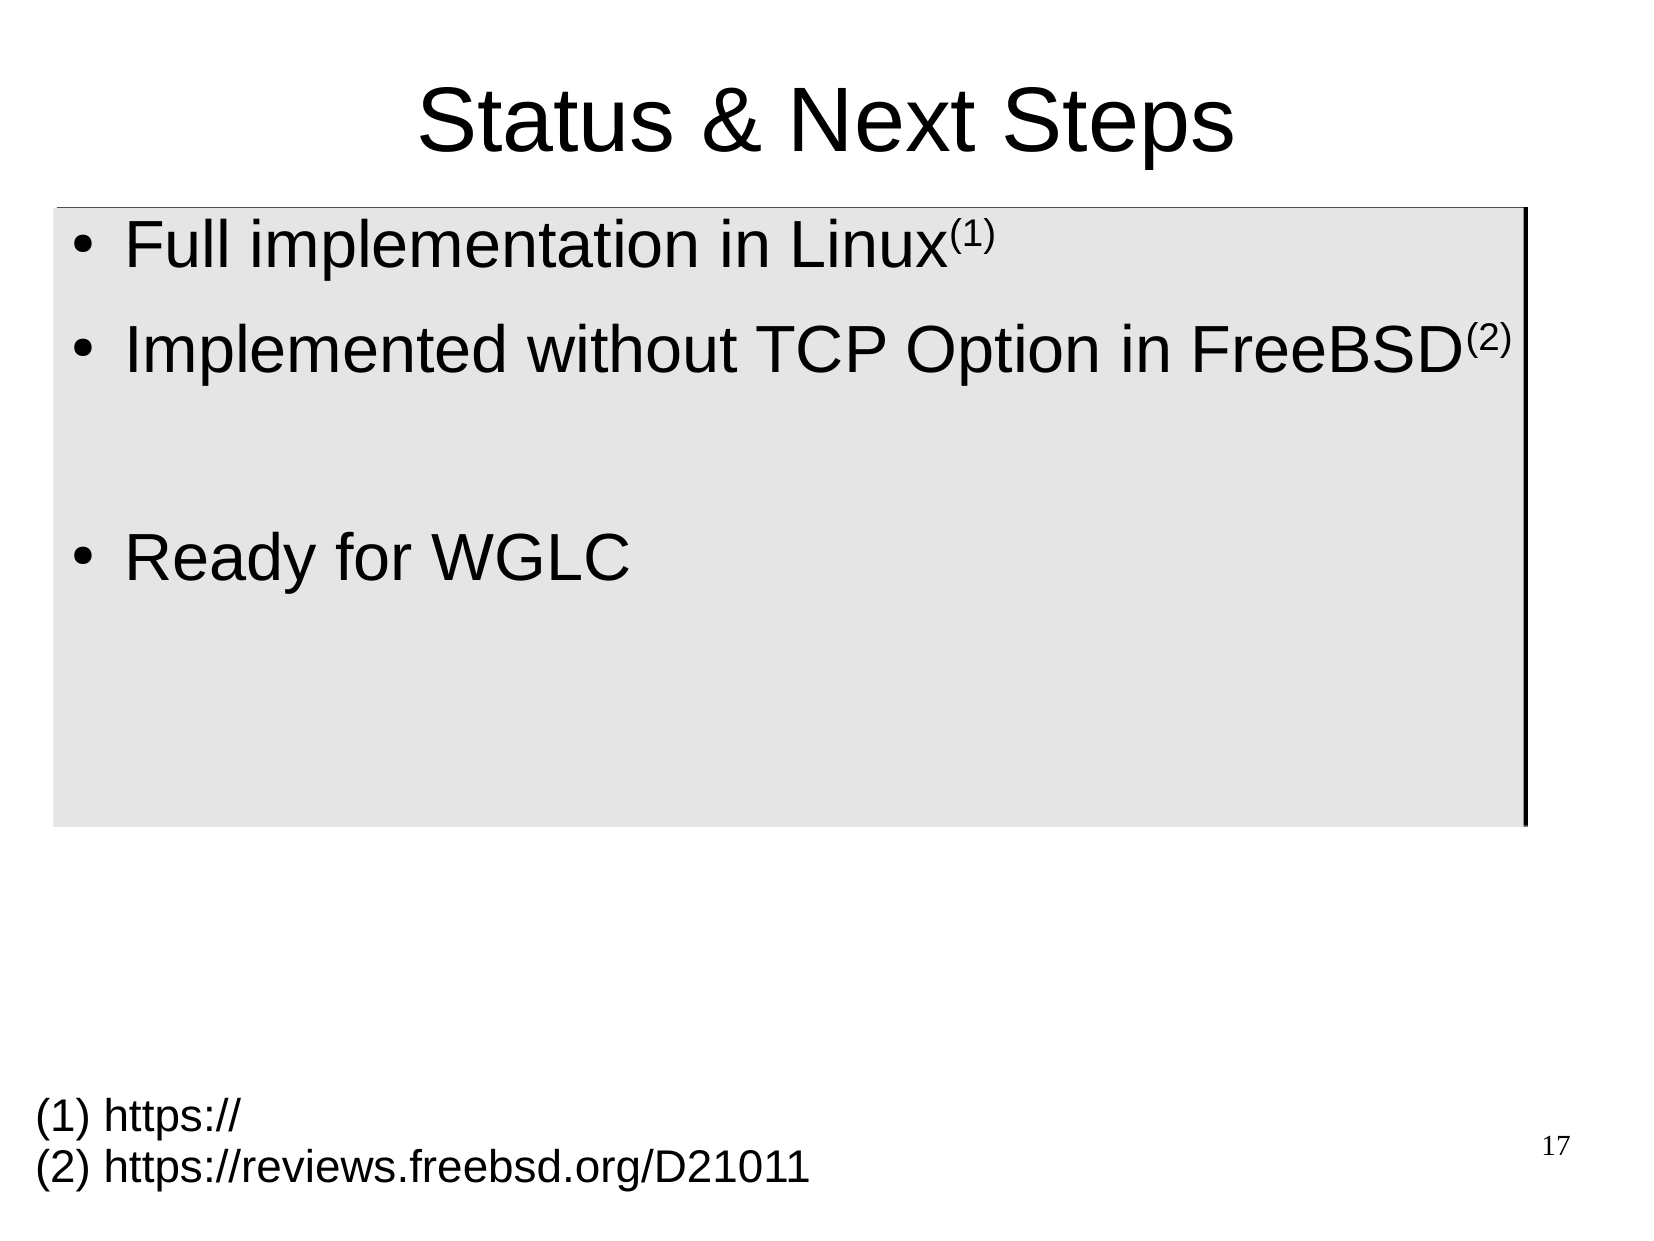

# Status & Next Steps
Full implementation in Linux(1)
Implemented without TCP Option in FreeBSD(2)
Ready for WGLC
 https://
 https://reviews.freebsd.org/D21011
17